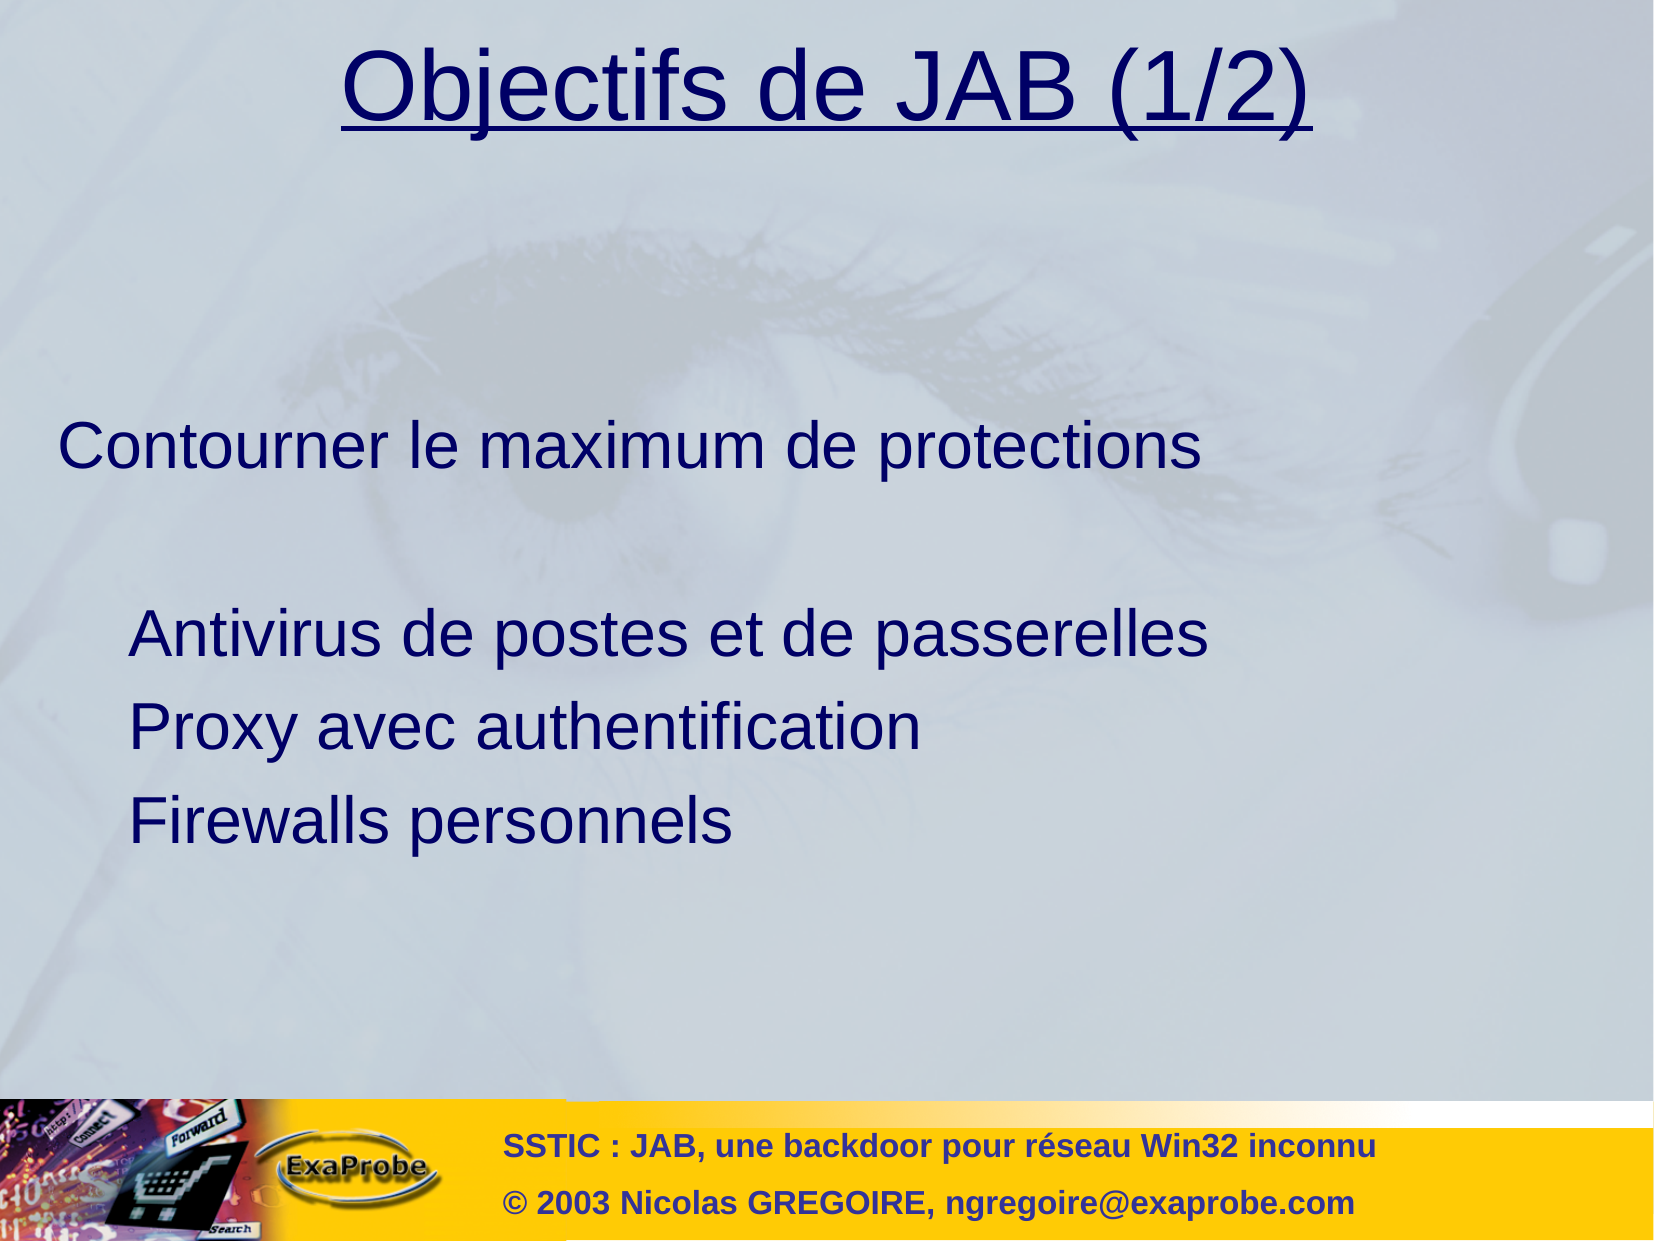

# Objectifs de JAB (1/2)
 Contourner le maximum de protections
 Antivirus de postes et de passerelles
 Proxy avec authentification
 Firewalls personnels